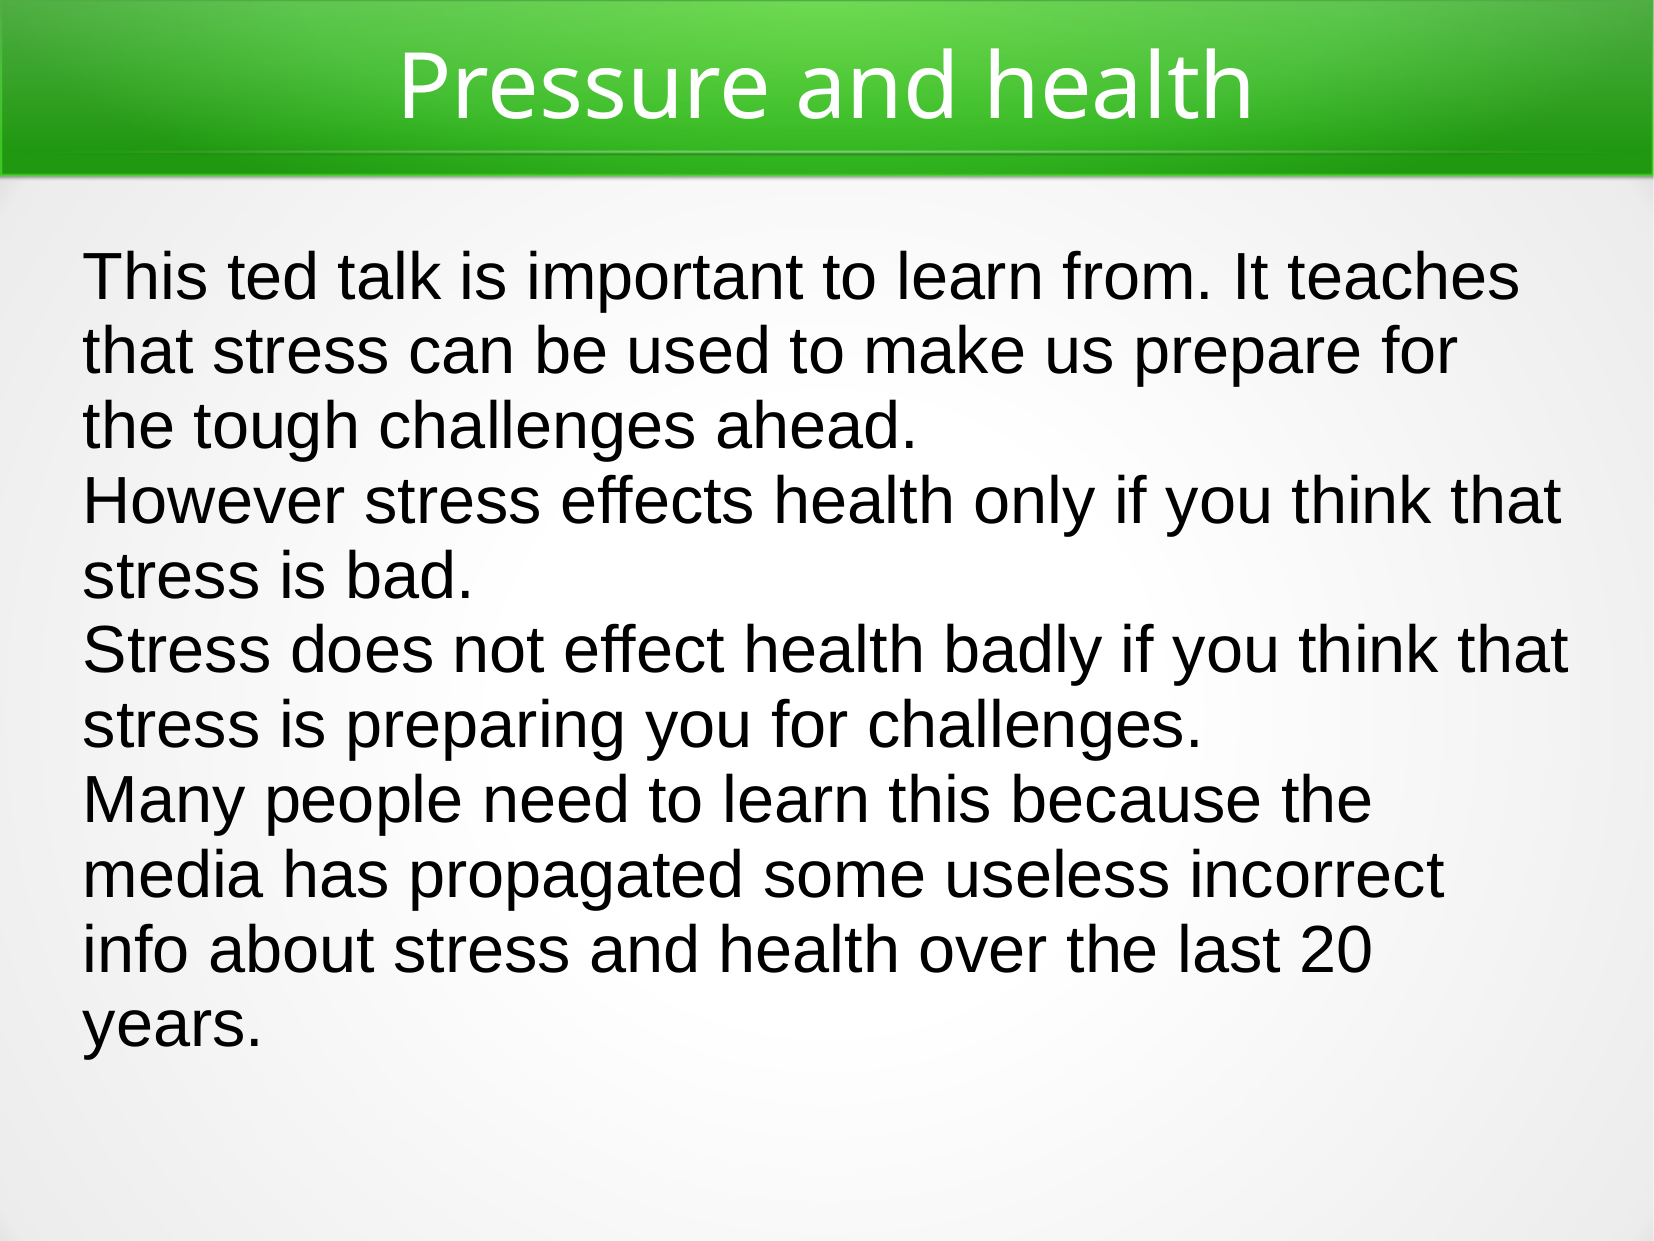

# Pressure and health
This ted talk is important to learn from. It teaches that stress can be used to make us prepare for the tough challenges ahead.
However stress effects health only if you think that stress is bad.
Stress does not effect health badly if you think that stress is preparing you for challenges.
Many people need to learn this because the media has propagated some useless incorrect info about stress and health over the last 20 years.